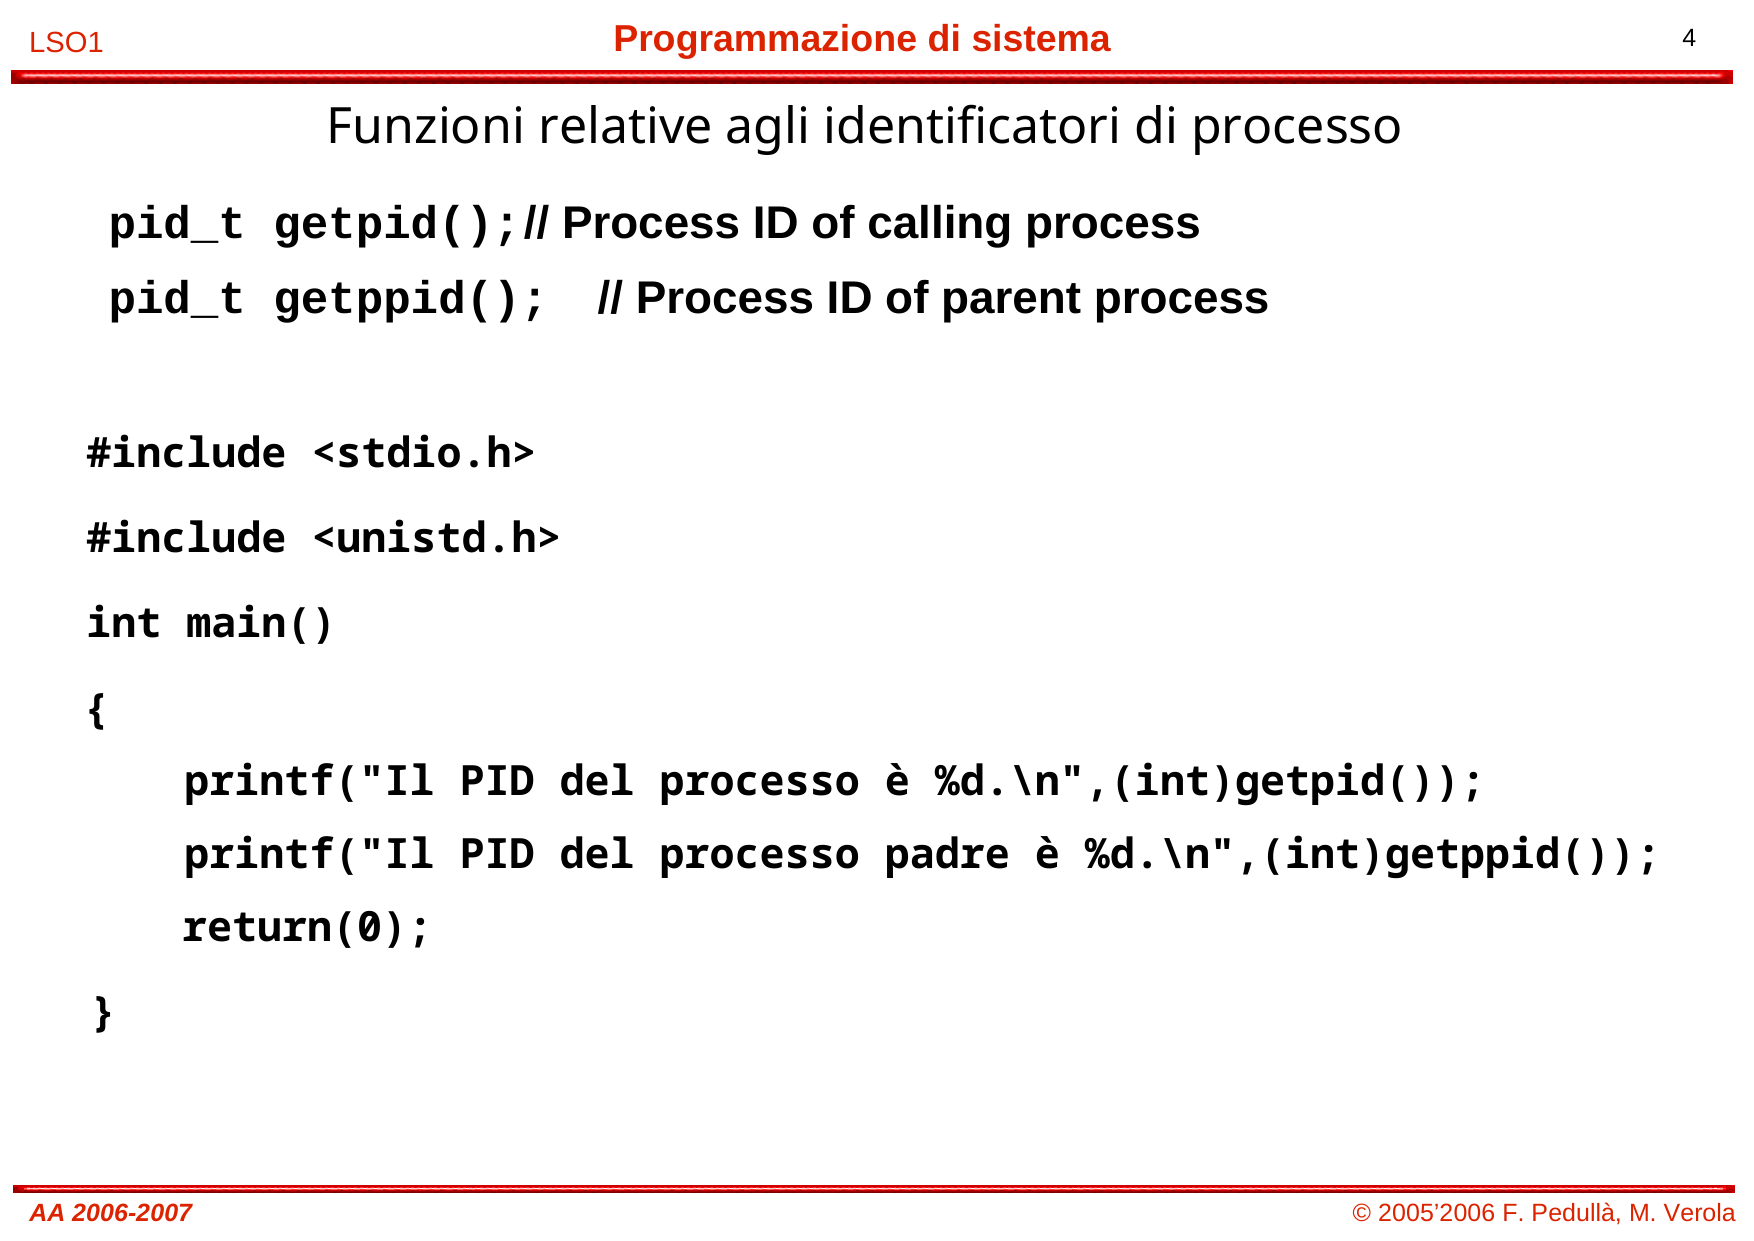

Funzioni relative agli identificatori di processo
# pid_t getpid();	// Process ID of calling process
pid_t getppid();	// Process ID of parent process
#include <stdio.h>
#include <unistd.h>
int main()
{
printf("Il PID del processo è %d.\n",(int)getpid());
printf("Il PID del processo padre è %d.\n",(int)getppid());
return(0);
}